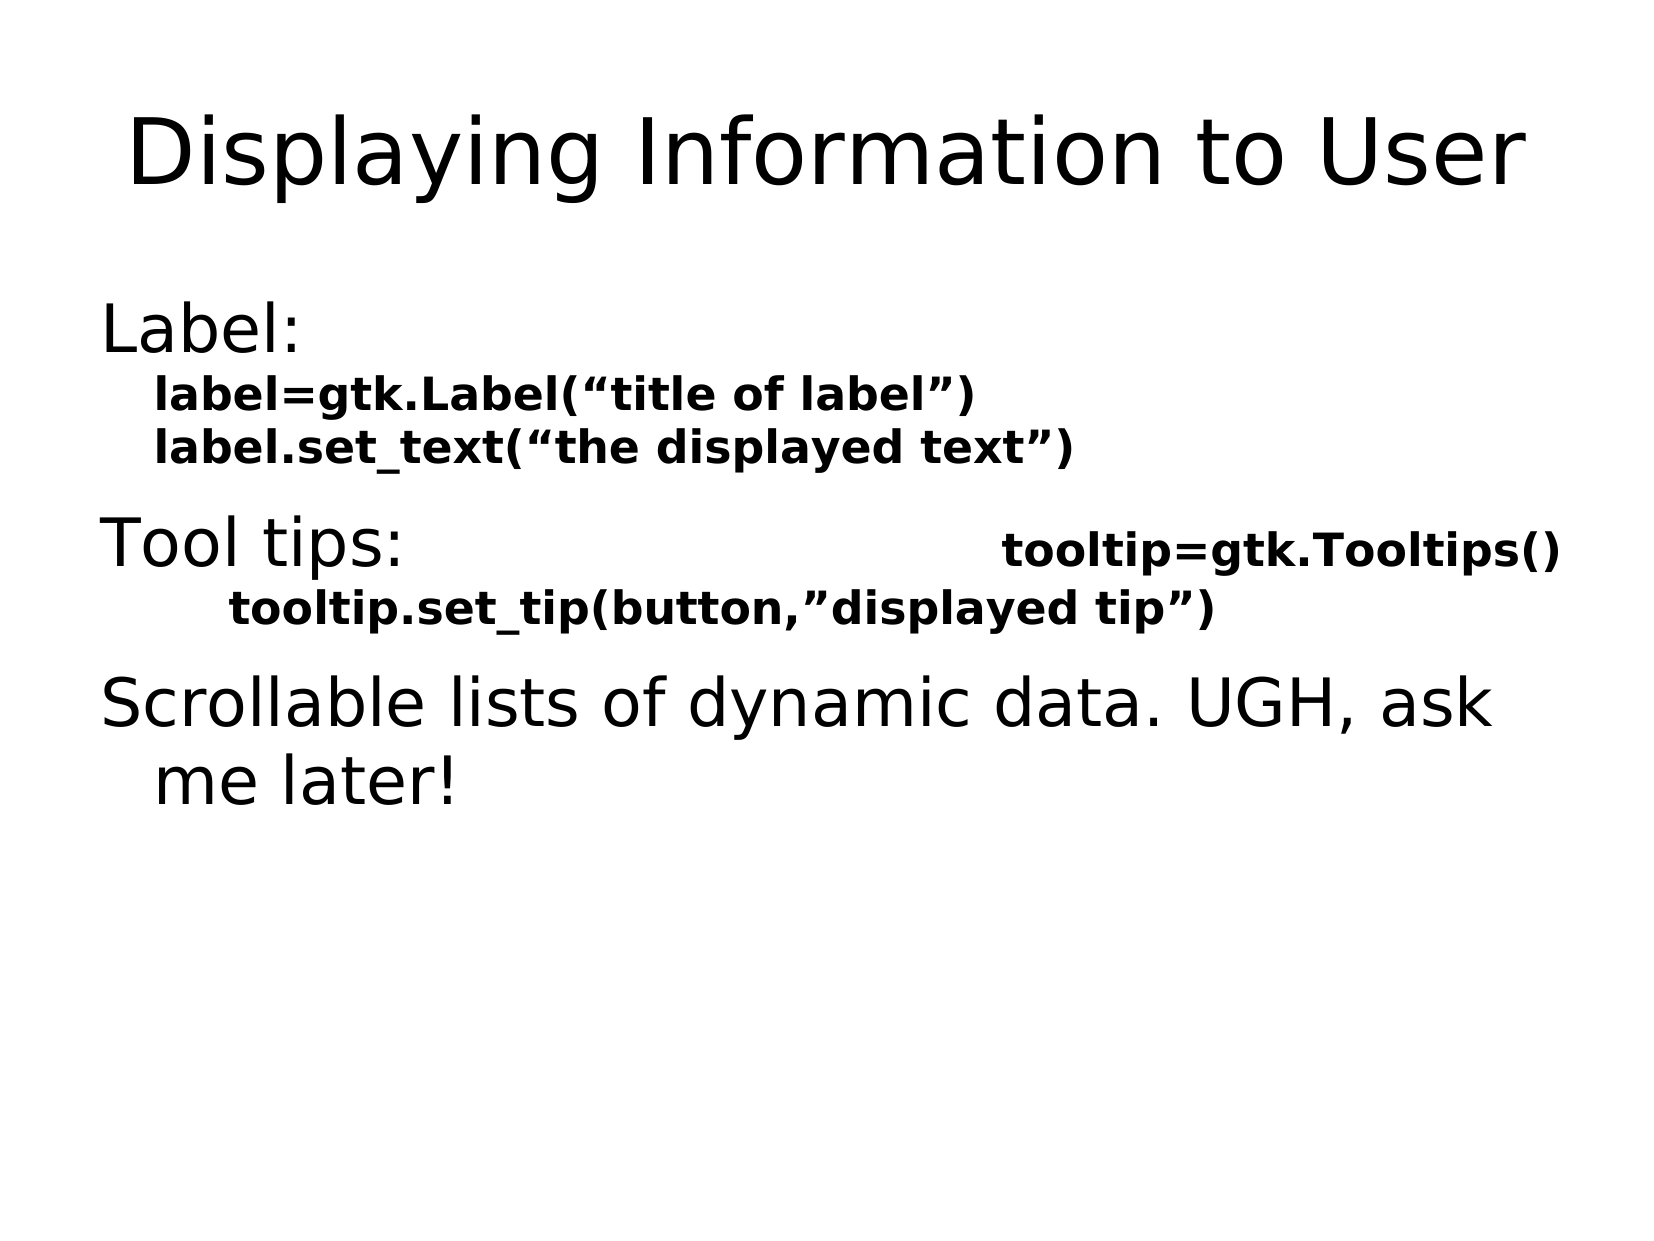

# Displaying Information to User
Label: label=gtk.Label(“title of label”) label.set_text(“the displayed text”)
Tool tips: tooltip=gtk.Tooltips() 	tooltip.set_tip(button,”displayed tip”)
Scrollable lists of dynamic data. UGH, ask me later!